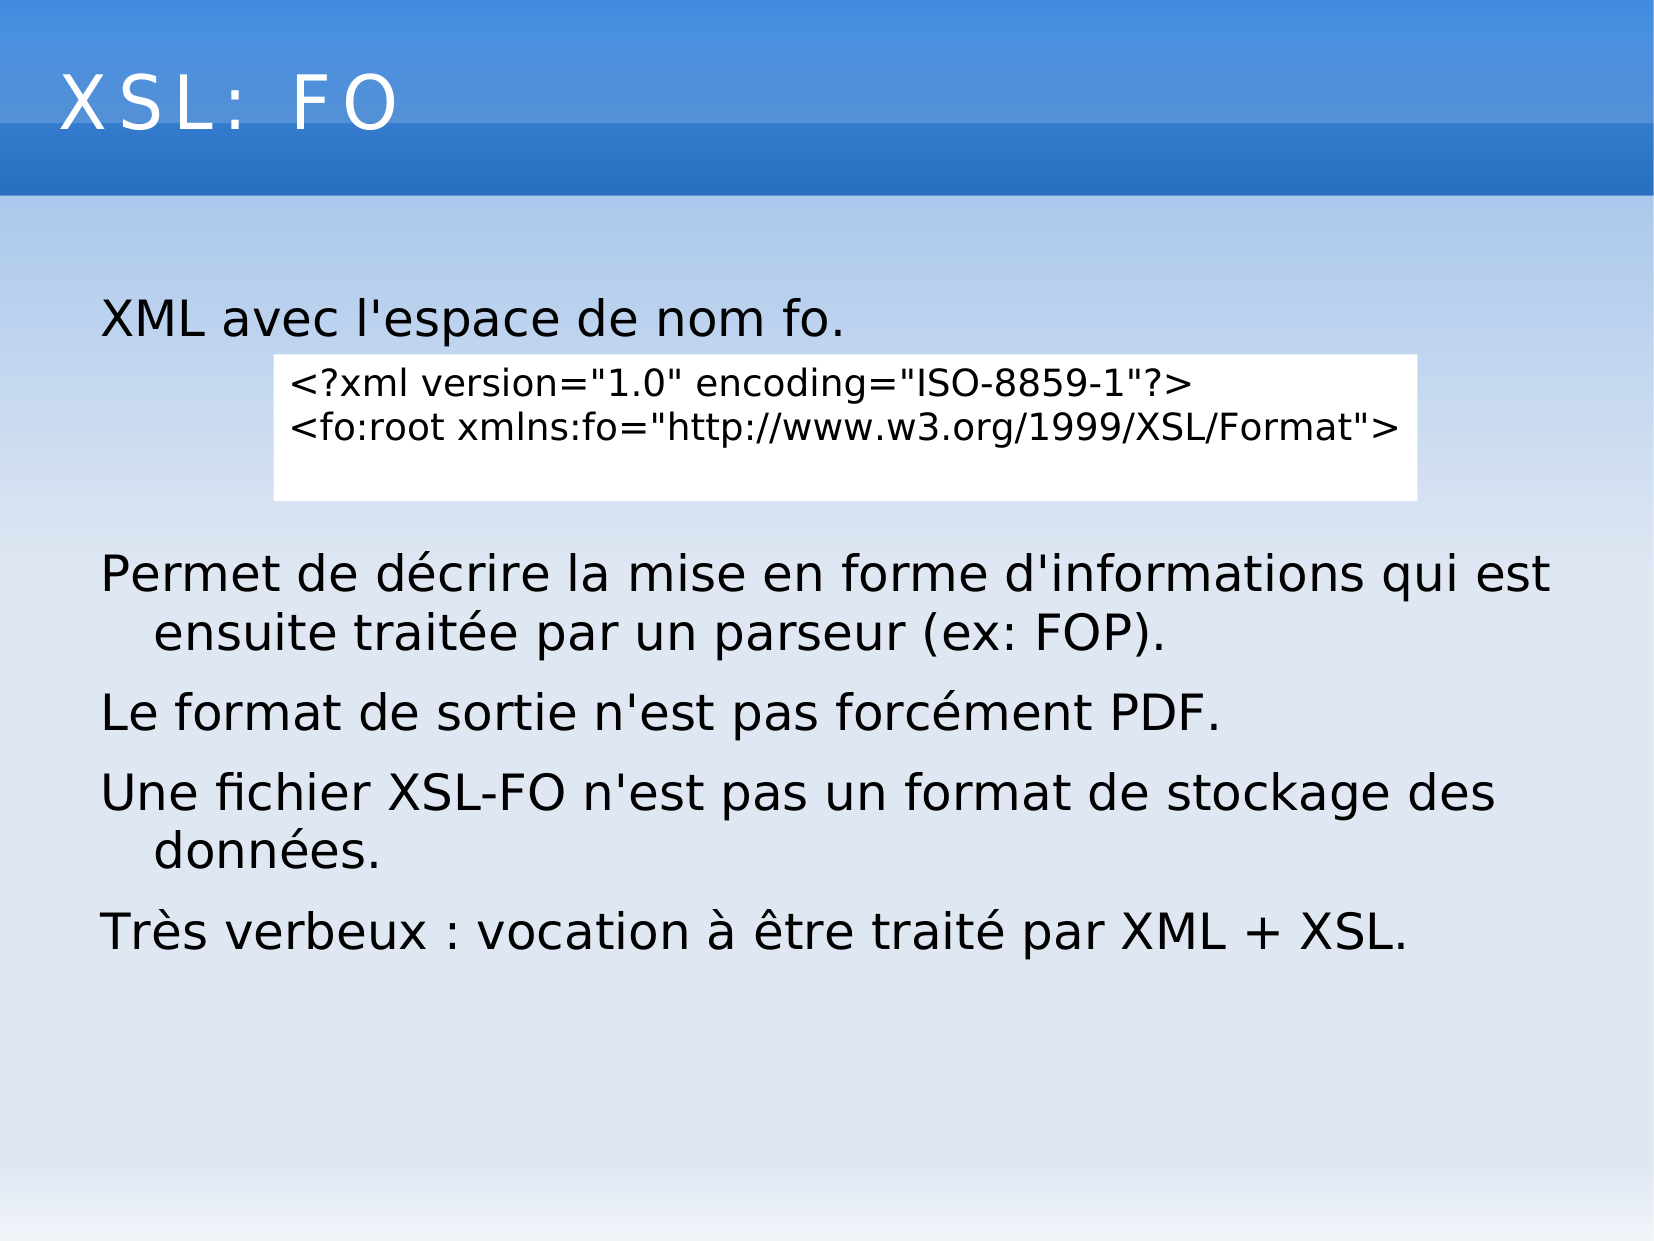

# XSL: FO
XML avec l'espace de nom fo.
Permet de décrire la mise en forme d'informations qui est ensuite traitée par un parseur (ex: FOP).
Le format de sortie n'est pas forcément PDF.
Une fichier XSL-FO n'est pas un format de stockage des données.
Très verbeux : vocation à être traité par XML + XSL.
<?xml version="1.0" encoding="ISO-8859-1"?>
<fo:root xmlns:fo="http://www.w3.org/1999/XSL/Format">